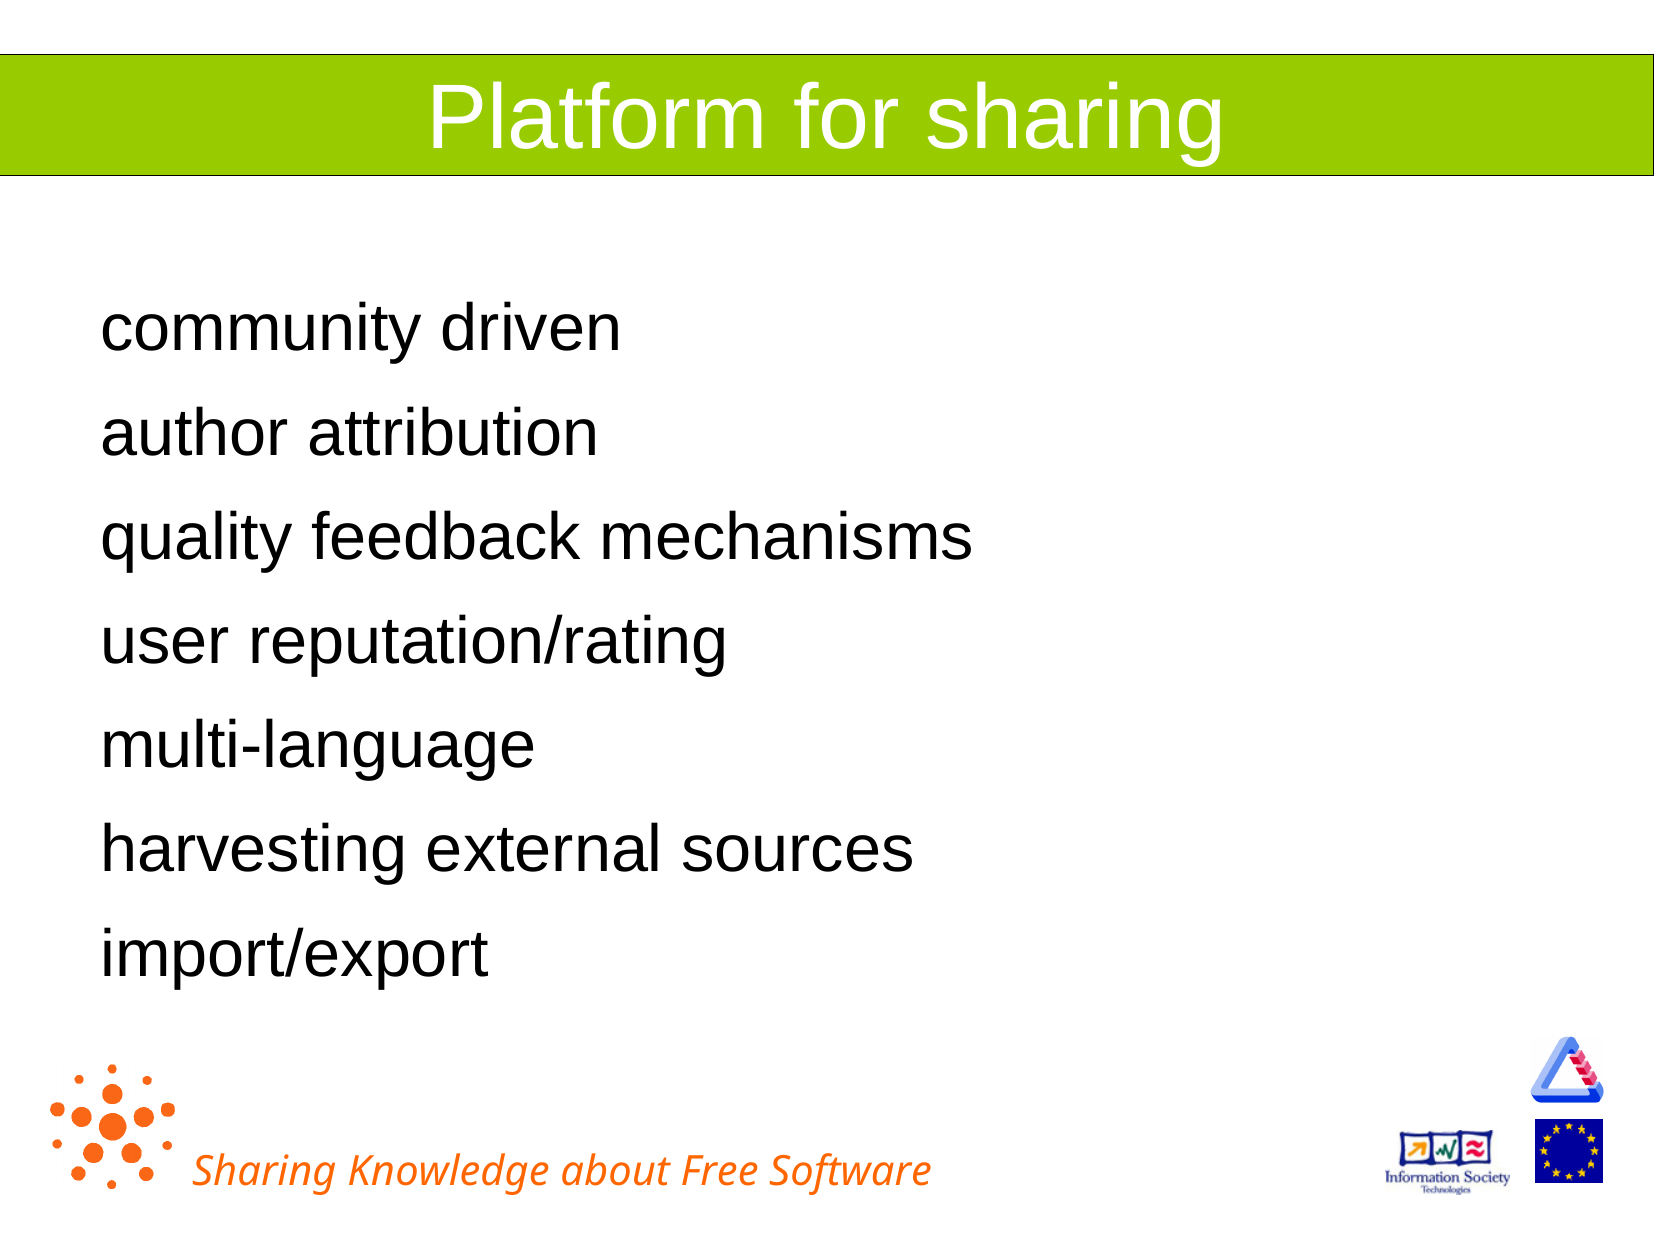

# Platform for sharing
community driven
author attribution
quality feedback mechanisms
user reputation/rating
multi-language
harvesting external sources
import/export